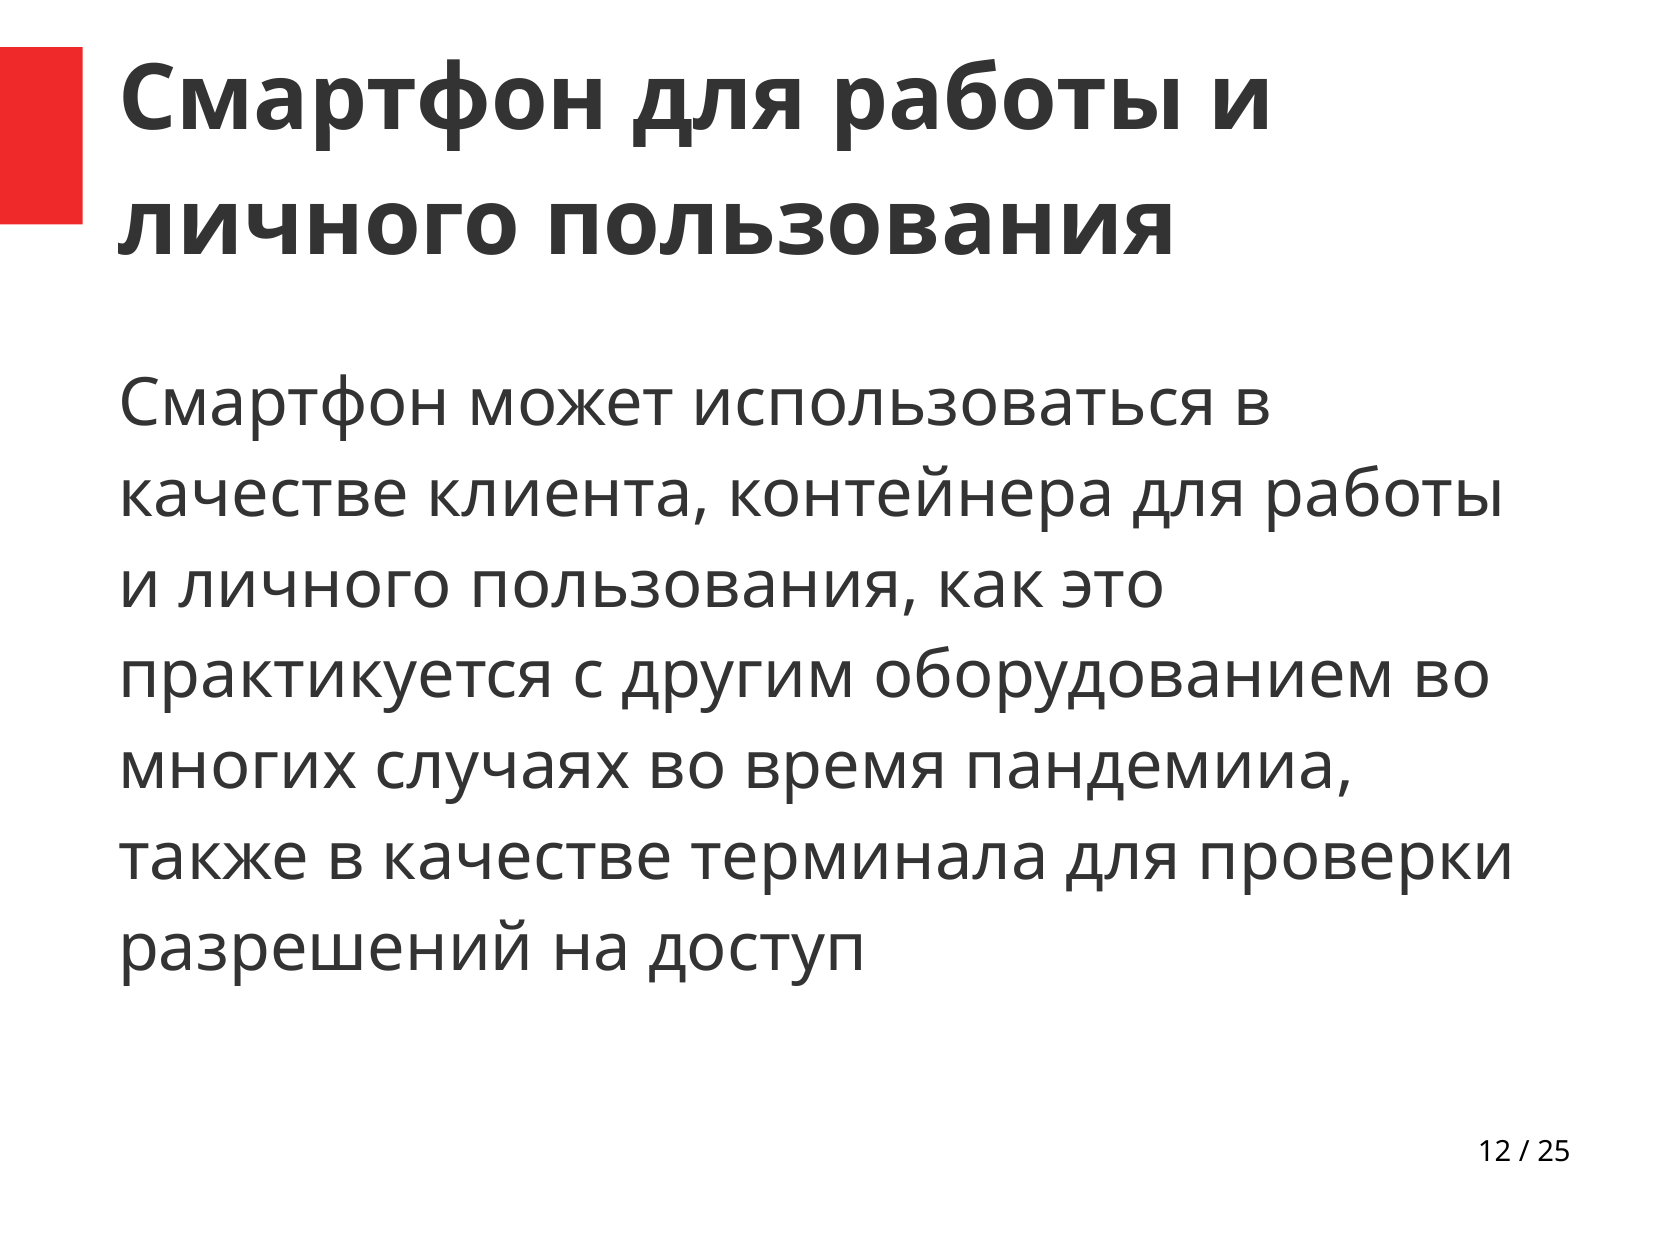

# Смартфон для работы и личного пользования
Смартфон может использоваться в качестве клиента, контейнера для работы и личного пользования, как это практикуется с другим оборудованием во многих случаях во время пандемииа, также в качестве терминала для проверки разрешений на доступ
12